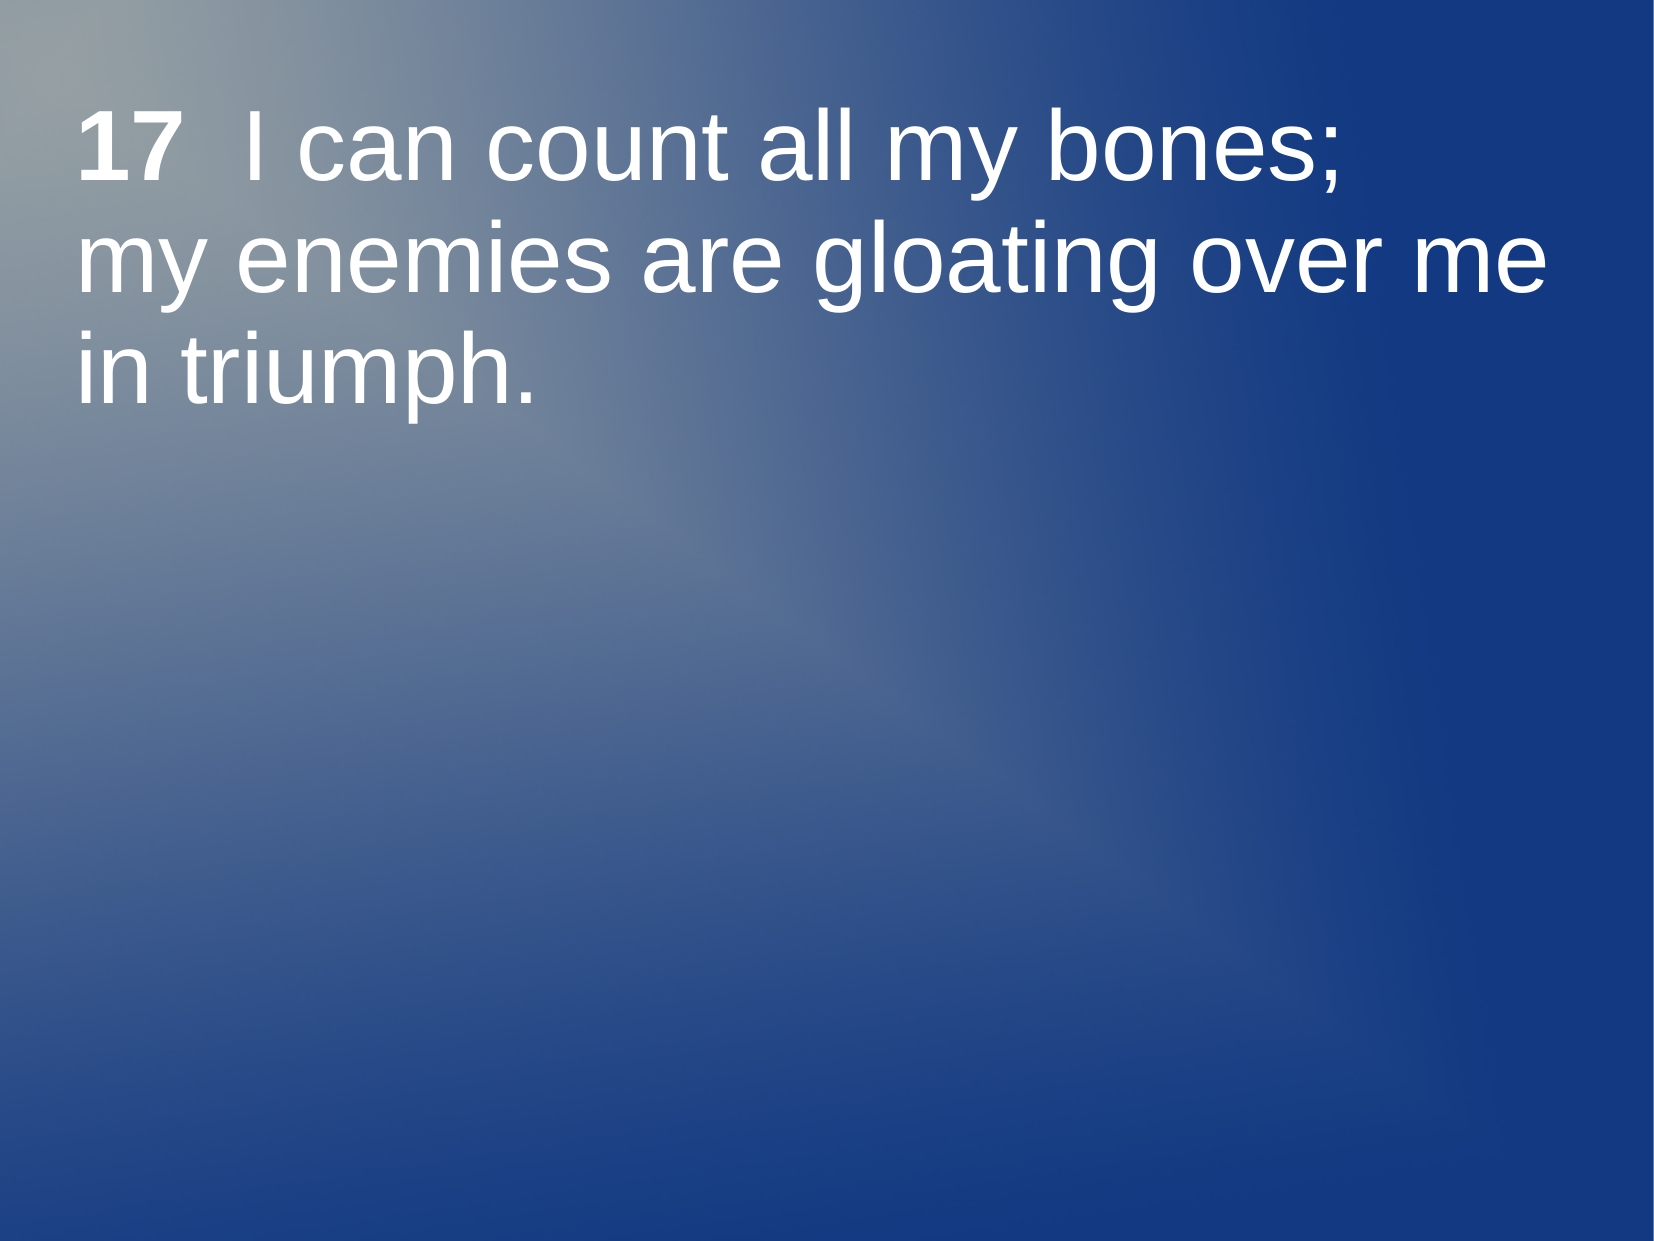

# 17  I can count all my bones; my enemies are gloating over me in triumph.